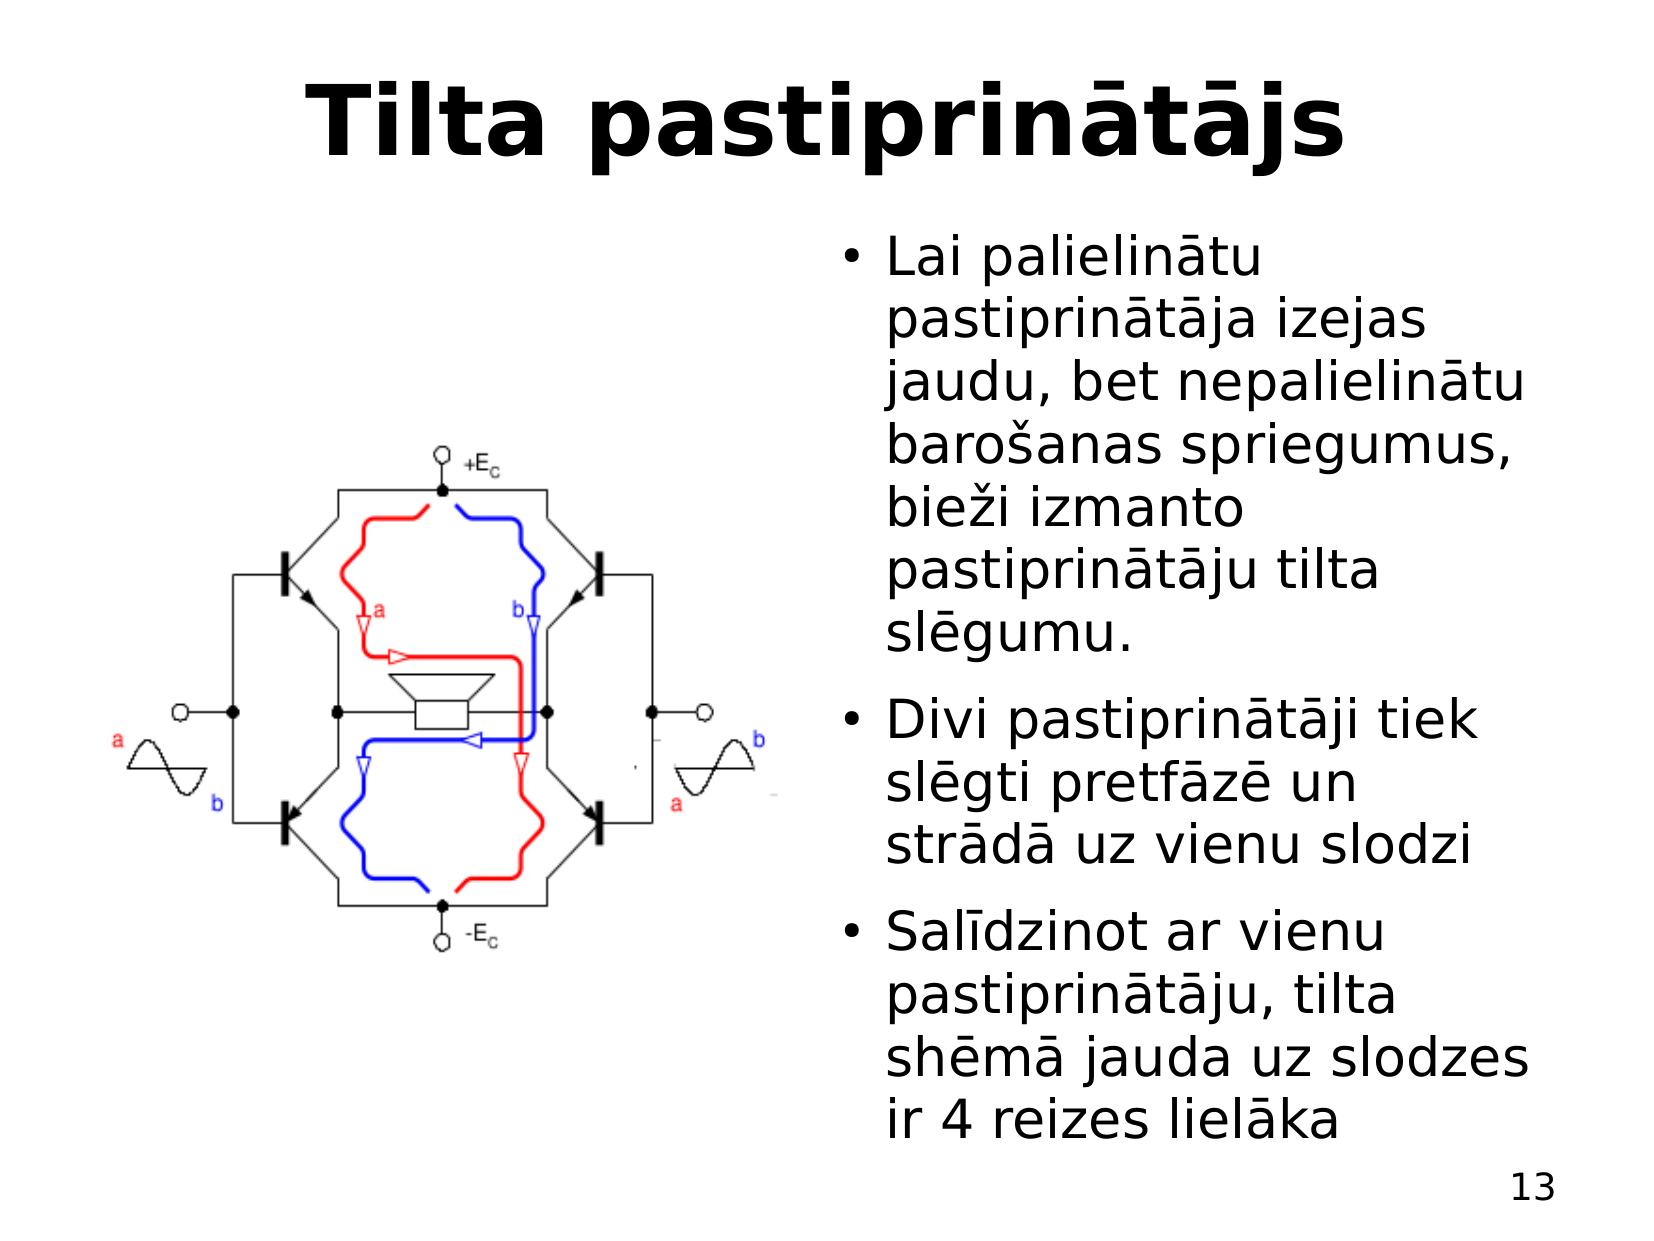

# Tilta pastiprinātājs
Lai palielinātu pastiprinātāja izejas jaudu, bet nepalielinātu barošanas spriegumus, bieži izmanto pastiprinātāju tilta slēgumu.
Divi pastiprinātāji tiek slēgti pretfāzē un strādā uz vienu slodzi
Salīdzinot ar vienu pastiprinātāju, tilta shēmā jauda uz slodzes ir 4 reizes lielāka